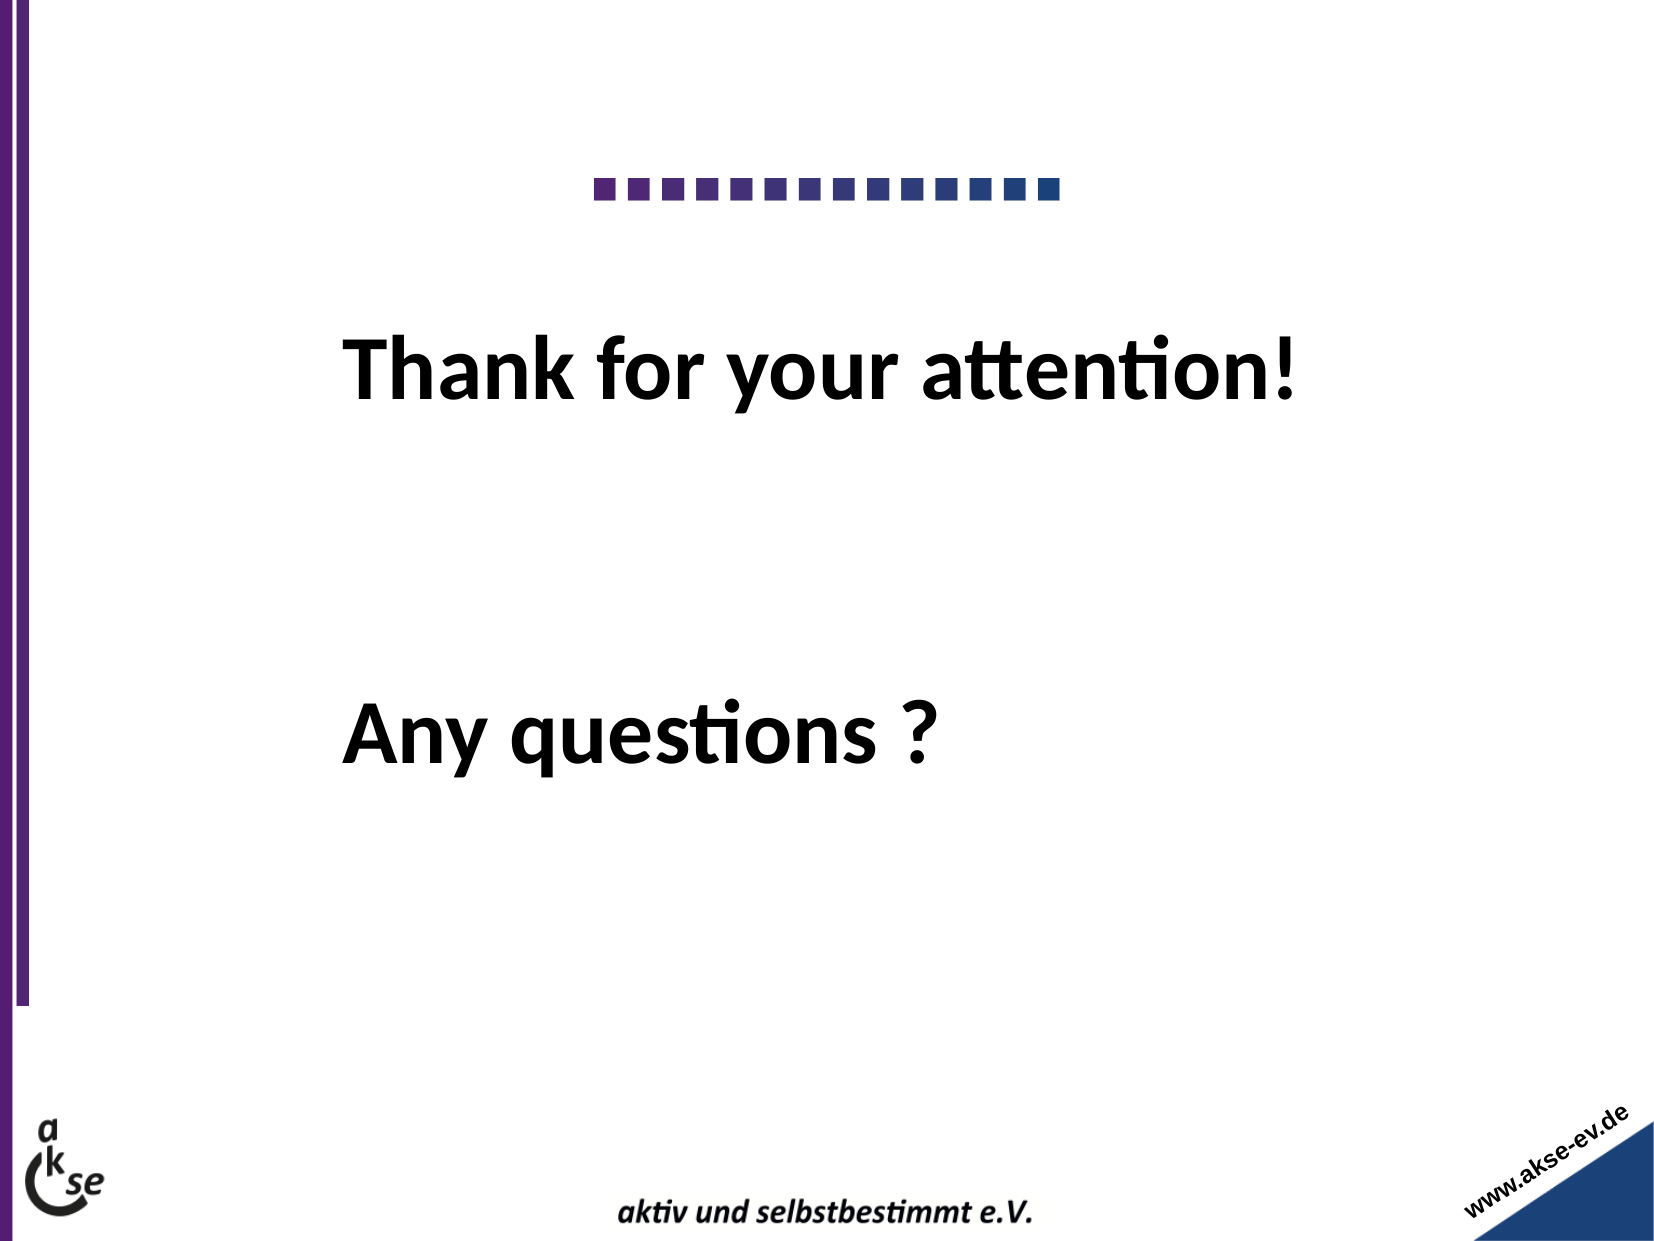

# Thank for your attention!
Any questions ?